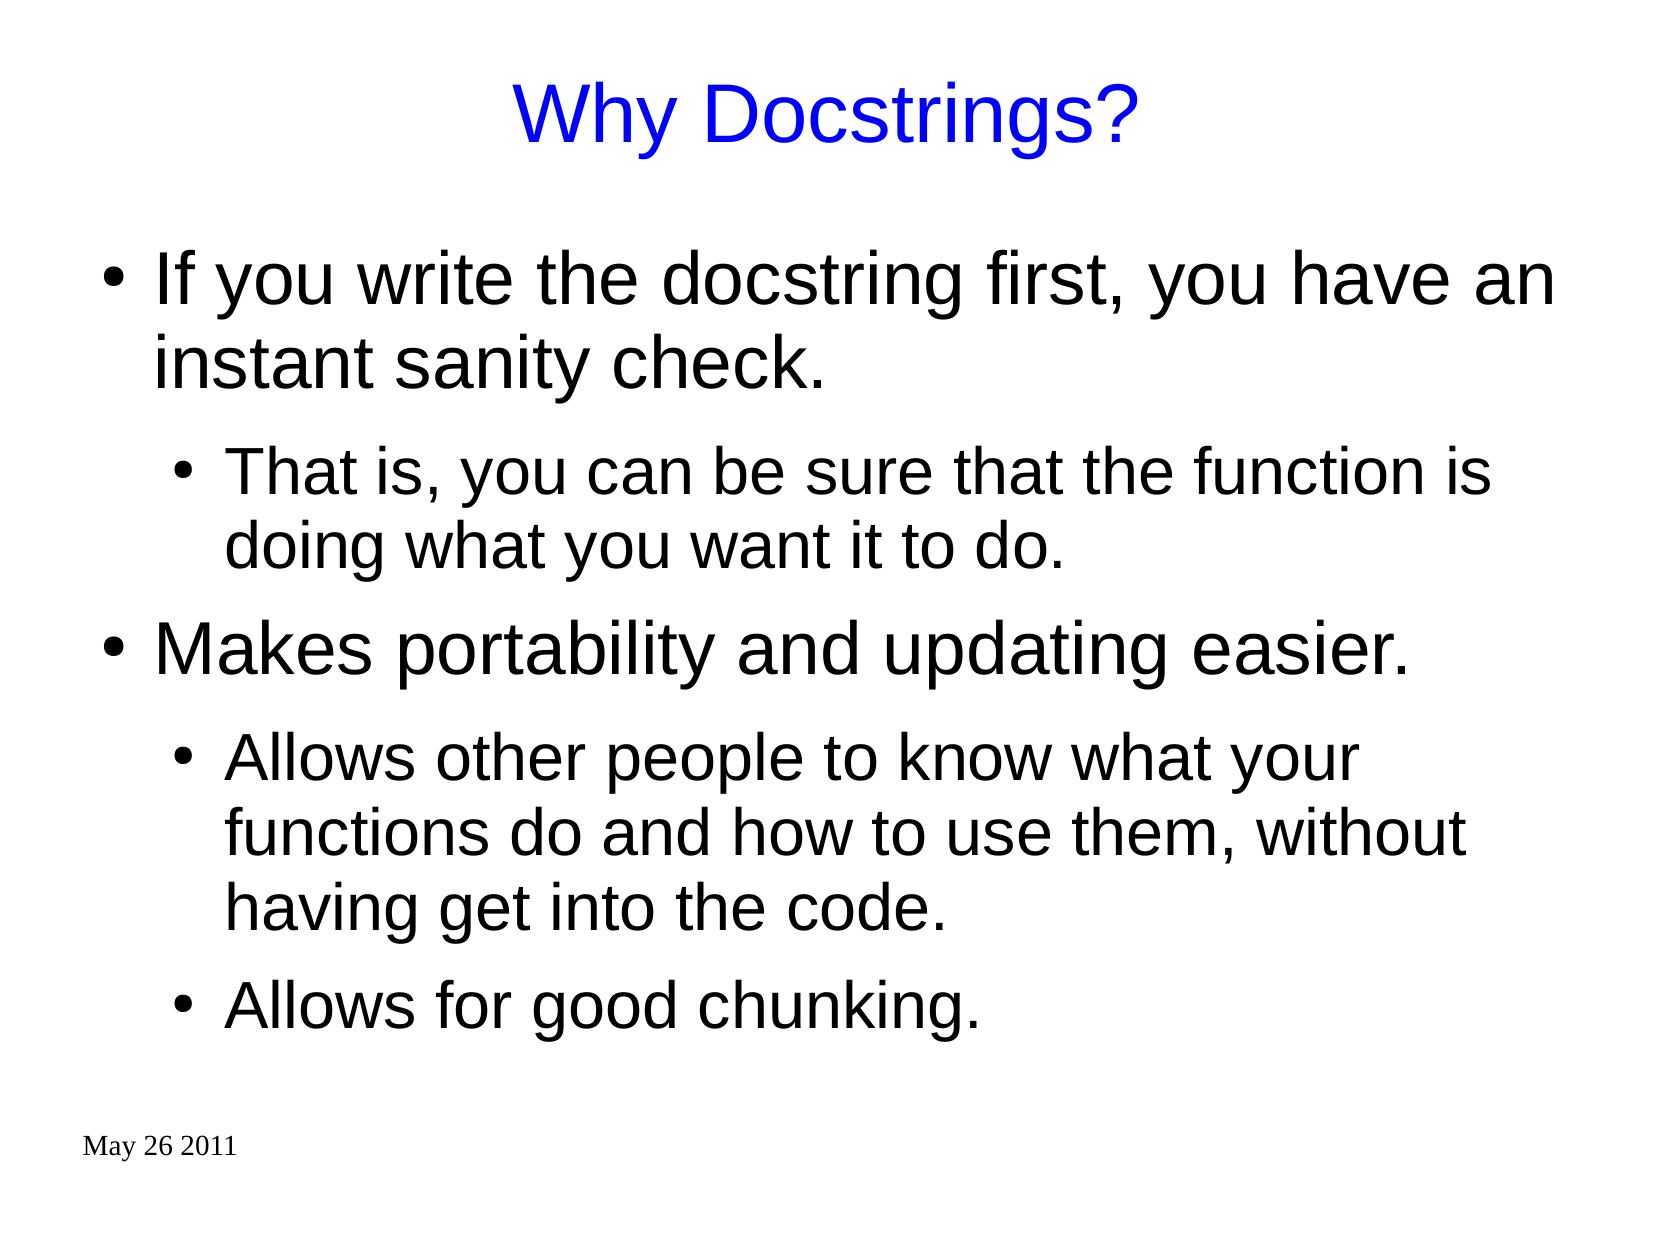

# Why Docstrings?
If you write the docstring first, you have an instant sanity check.
That is, you can be sure that the function is doing what you want it to do.
Makes portability and updating easier.
Allows other people to know what your functions do and how to use them, without having get into the code.
Allows for good chunking.
May 26 2011